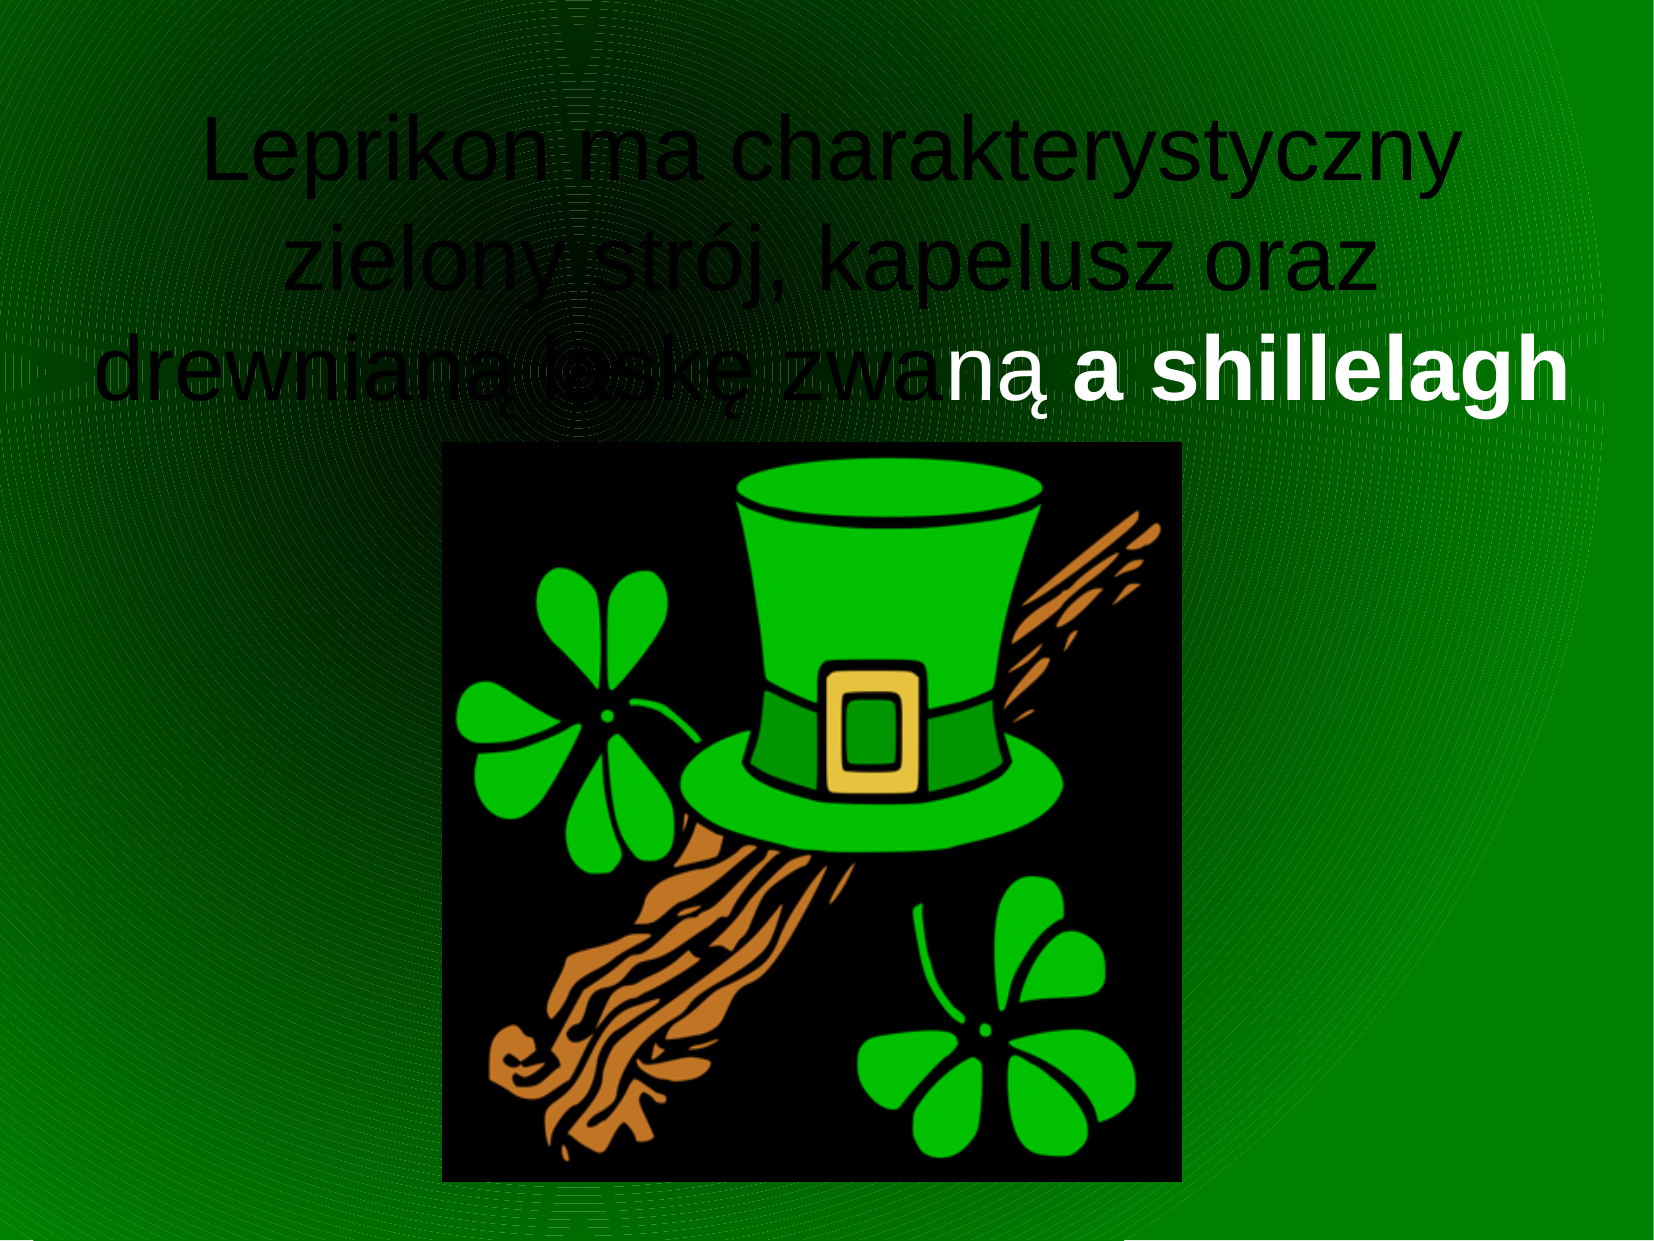

# Leprikon ma charakterystyczny zielony strój, kapelusz oraz drewnianą laskę zwaną a shillelagh